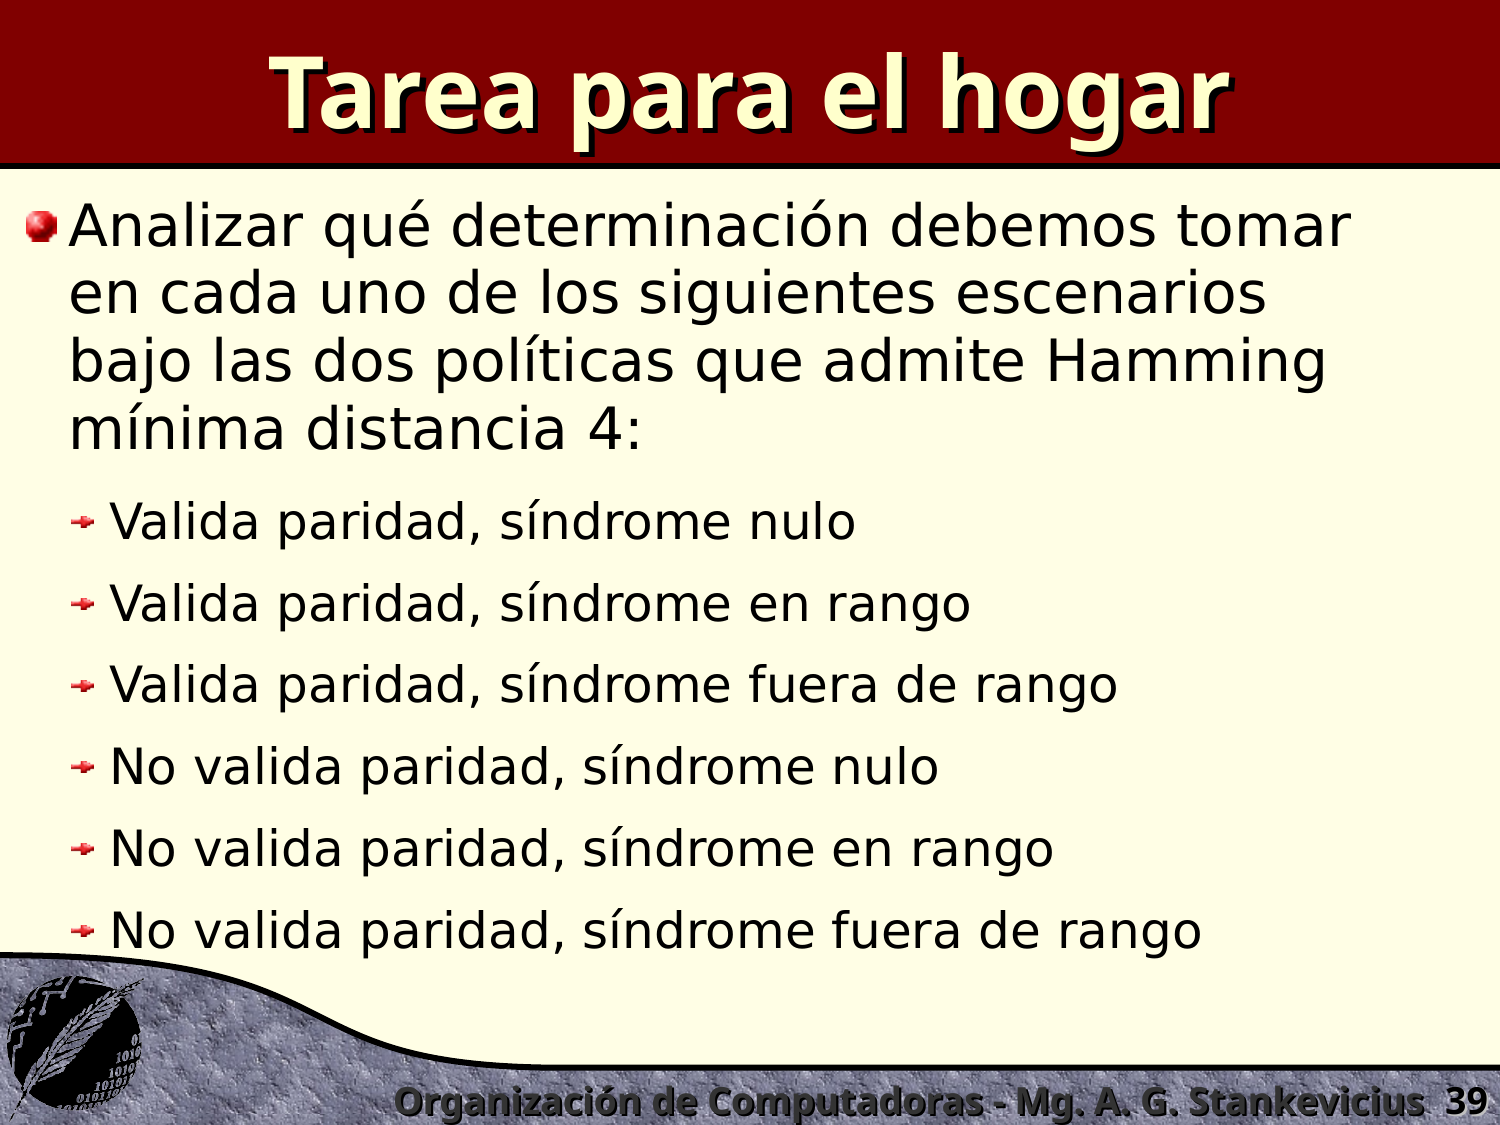

# Tarea para el hogar
Analizar qué determinación debemos tomar
en cada uno de los siguientes escenarios
bajo las dos políticas que admite Hamming mínima distancia 4:
Valida paridad, síndrome nulo
Valida paridad, síndrome en rango
Valida paridad, síndrome fuera de rango
No valida paridad, síndrome nulo
No valida paridad, síndrome en rango
No valida paridad, síndrome fuera de rango
39